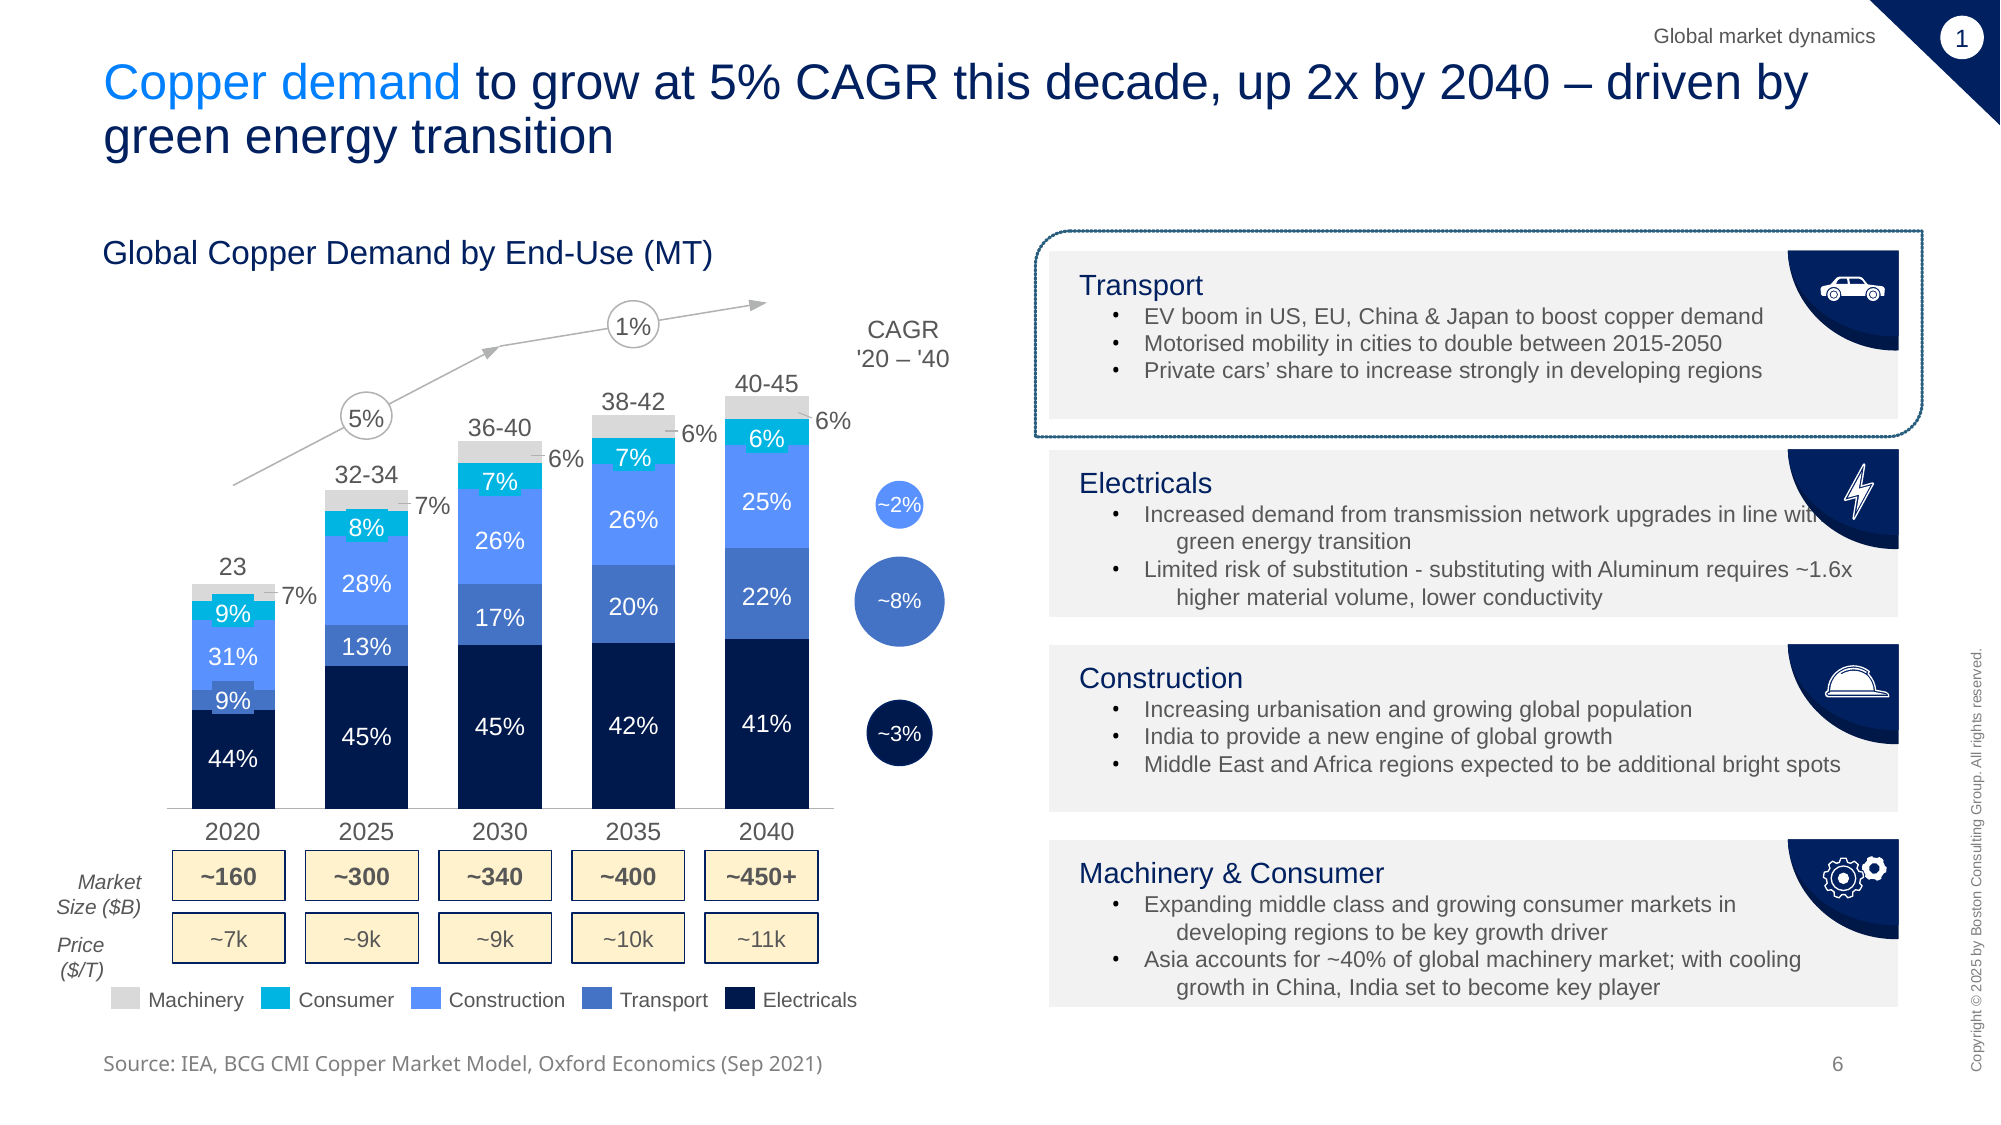

Global market dynamics
1
# Copper demand to grow at 5% CAGR this decade, up 2x by 2040 – driven by green energy transition
Global Copper Demand by End-Use (MT)
Transport
EV boom in US, EU, China & Japan to boost copper demand
Motorised mobility in cities to double between 2015-2050
Private cars’ share to increase strongly in developing regions
1%
CAGR
'20 – '40
40-45
38-42
### Chart
| Category | Series1 | Series2 | Series3 | Series4 | Series5 |
|---|---|---|---|---|---|
| 1 | 10158.5724137237 | 2065.1275686503 | 7186.74212590302 | 2037.87203262111 | 1722.65935908269 |
| 2 | 14744.33835547 | 4176.33811059688 | 9216.94050138453 | 2564.46568058907 | 2141.51180446952 |
| 3 | 16879.3335100816 | 6269.27201971482 | 9851.73731122784 | 2647.76360302292 | 2253.46446320605 |
| 4 | 17042.6856376792 | 8082.54304754193 | 10416.5137283459 | 2677.00410941174 | 2348.29000812477 |
| 5 | 17479.6819962417 | 9359.04671980262 | 10667.4491474482 | 2643.5331919977 | 2350.28894450972 |5%
6%
36-40
6%
6%
7%
6%
Electricals
Increased demand from transmission network upgrades in line with green energy transition
Limited risk of substitution - substituting with Aluminum requires ~1.6x higher material volume, lower conductivity
32-34
7%
~2%
25%
7%
26%
8%
26%
23
~8%
28%
7%
22%
20%
9%
17%
13%
31%
Construction
Increasing urbanisation and growing global population
India to provide a new engine of global growth
Middle East and Africa regions expected to be additional bright spots
44%
9%
~3%
41%
42%
45%
45%
44%
2020
2025
2030
2035
2040
Machinery & Consumer
Expanding middle class and growing consumer markets in
developing regions to be key growth driver
Asia accounts for ~40% of global machinery market; with cooling growth in China, India set to become key player
~160
~300
~340
~400
~450+
Market Size ($B)
~7k
~9k
~9k
~10k
~11k
Price ($/T)
Machinery
Consumer
Construction
Transport
Electricals
Source: IEA, BCG CMI Copper Market Model, Oxford Economics (Sep 2021)